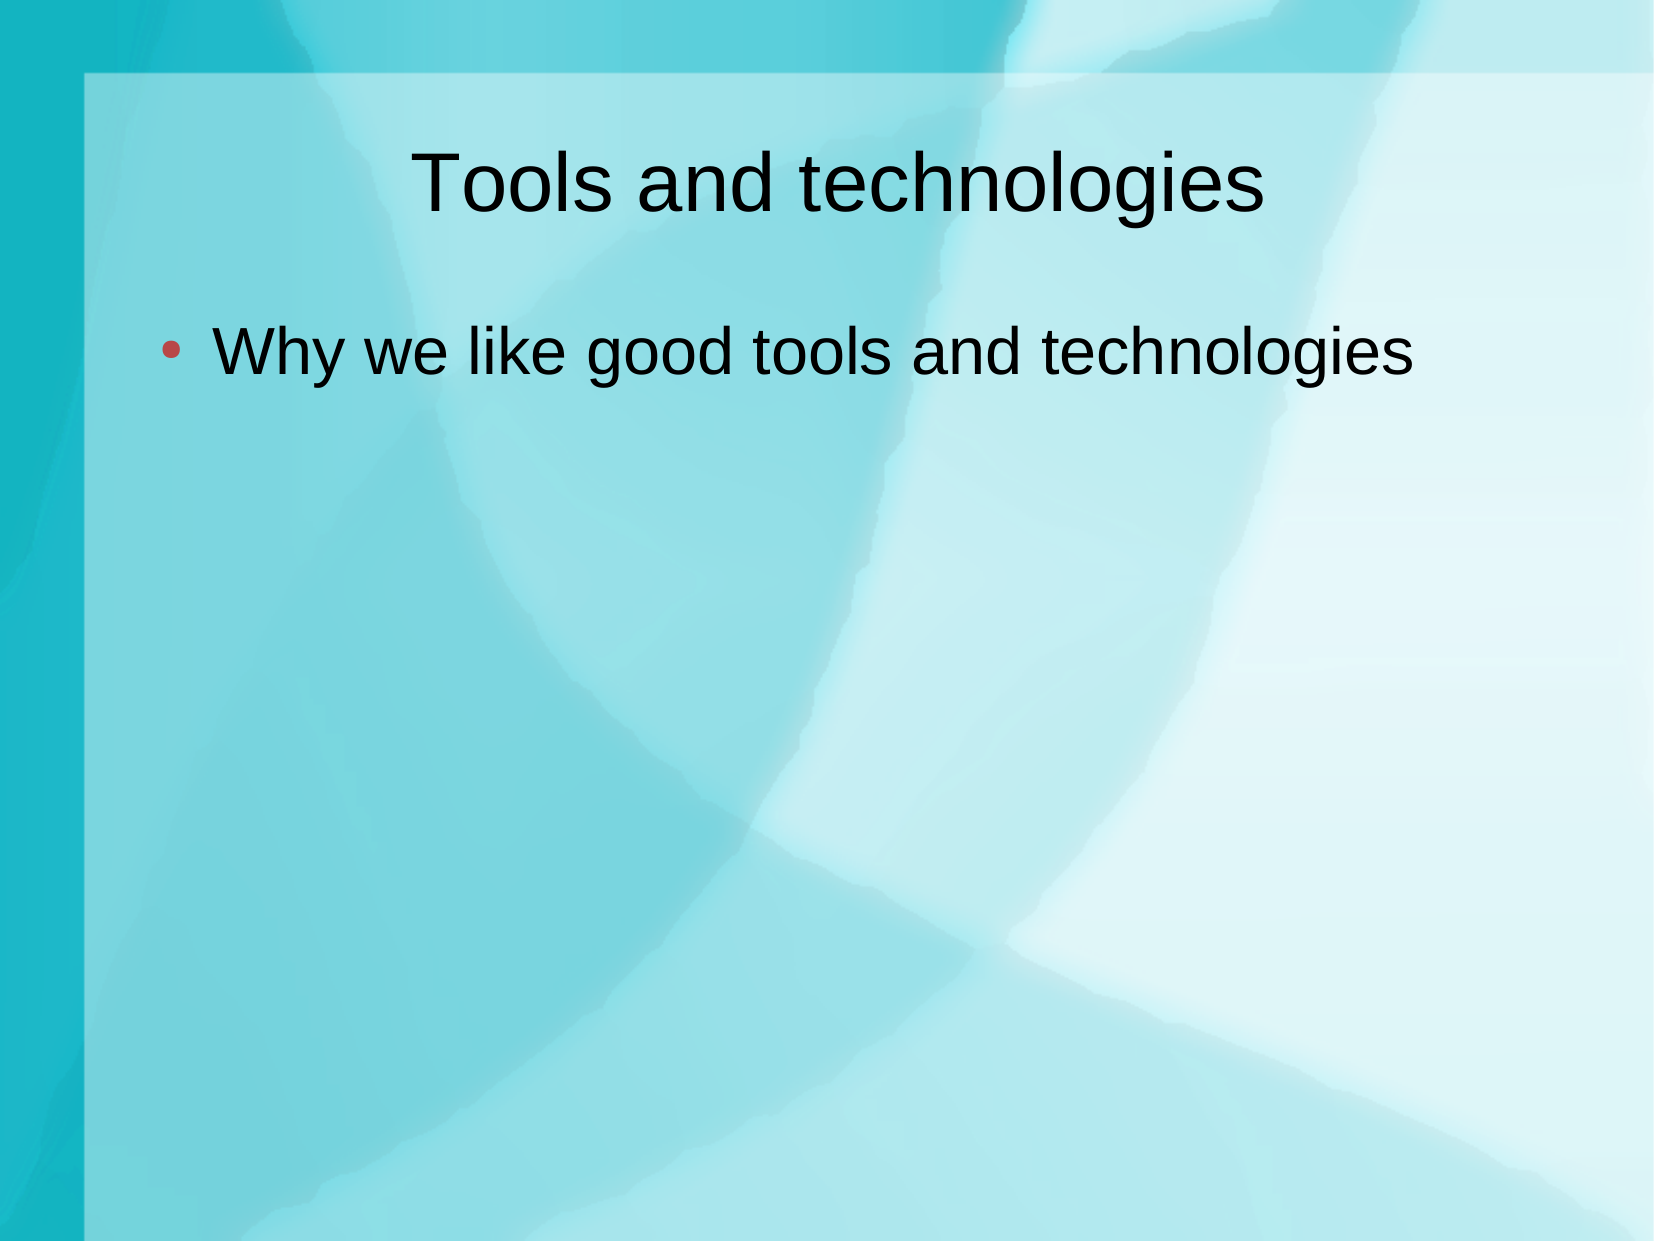

# Tools and technologies
Why we like good tools and technologies